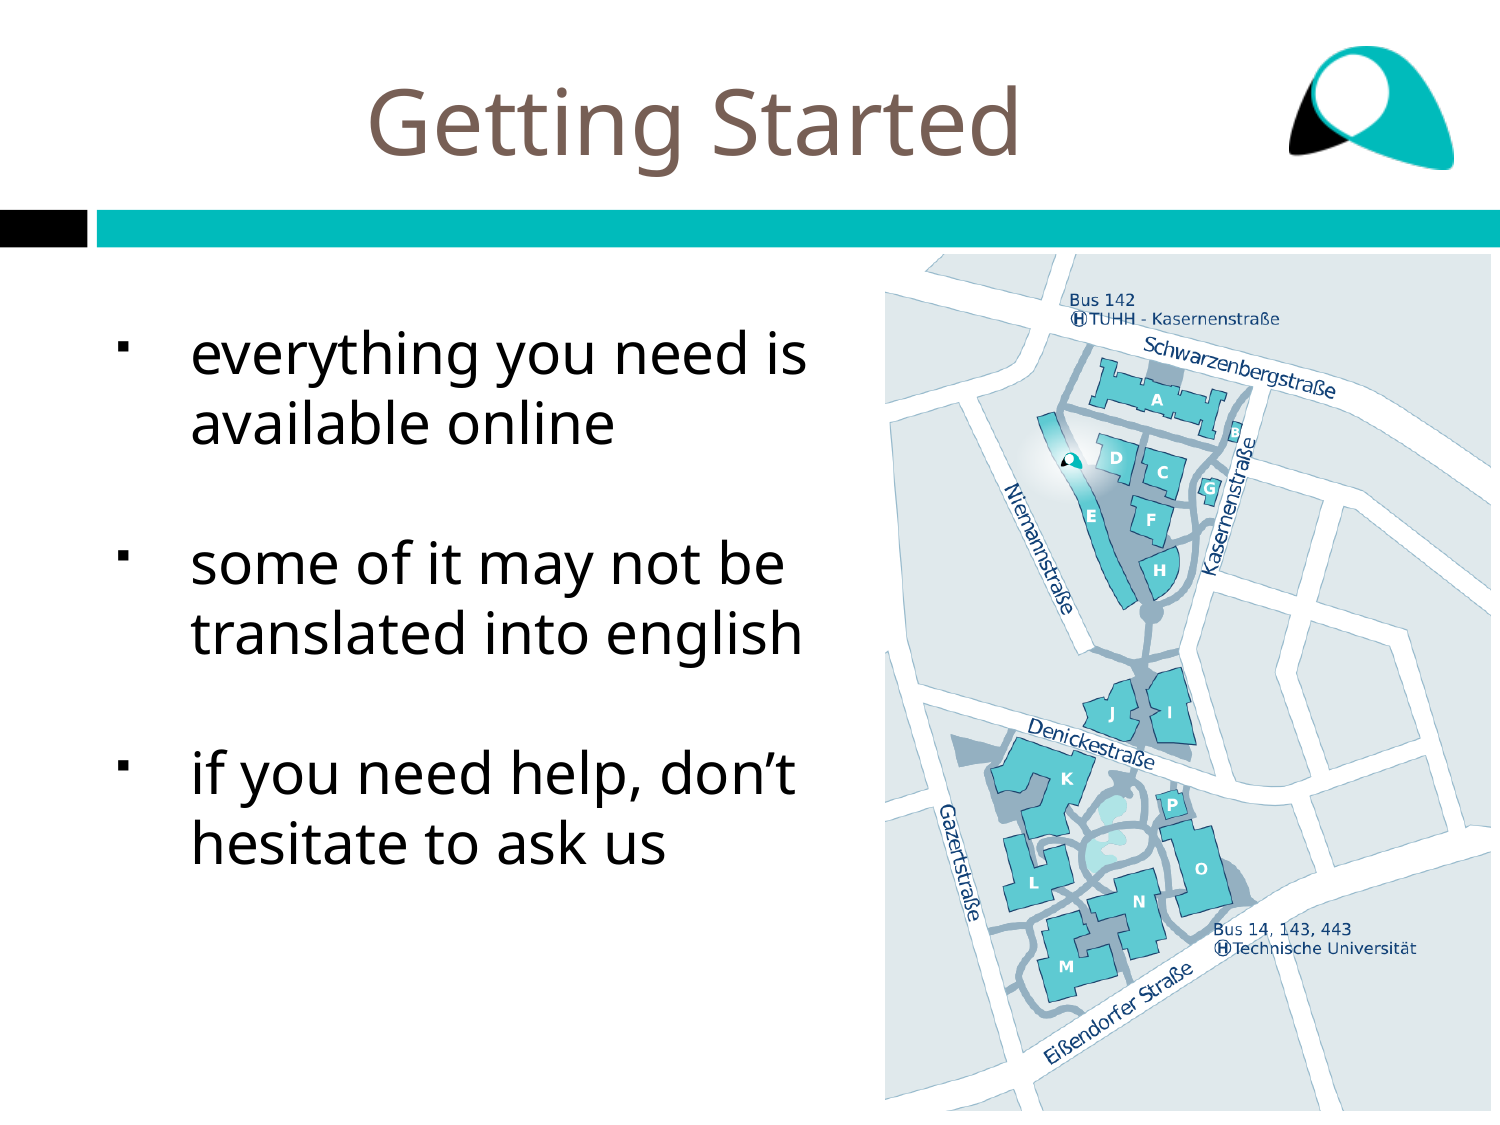

Getting Started
everything you need is available online
some of it may not be translated into english
if you need help, don’t hesitate to ask us